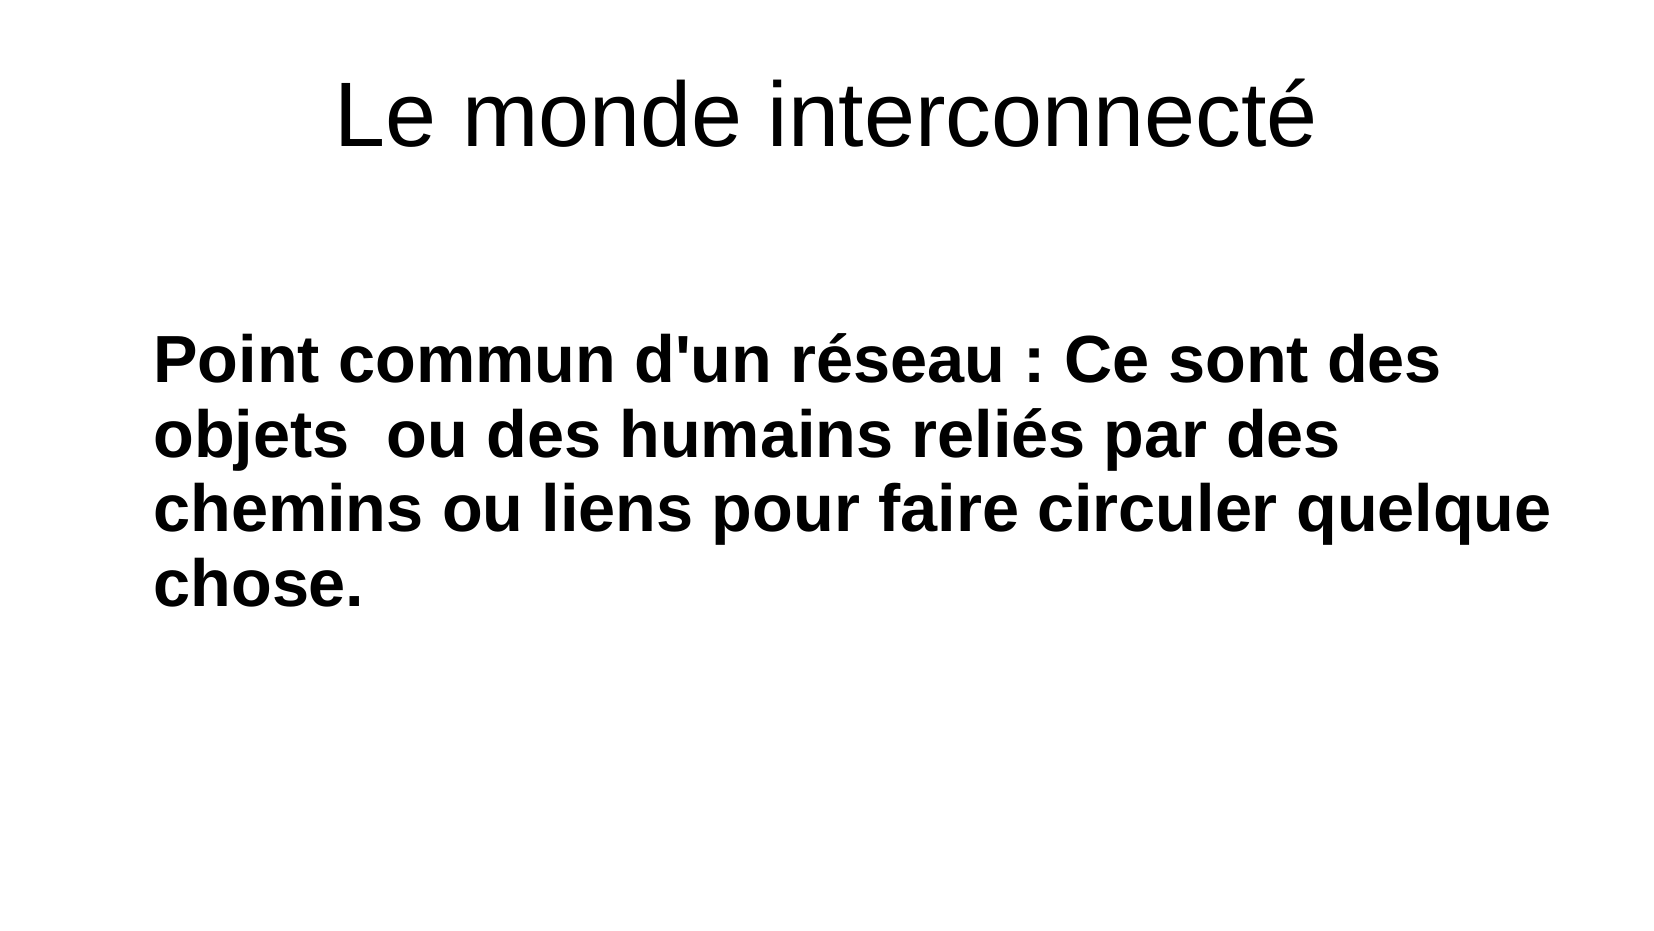

# Le monde interconnecté
Point commun d'un réseau : Ce sont des objets ou des humains reliés par des chemins ou liens pour faire circuler quelque chose.